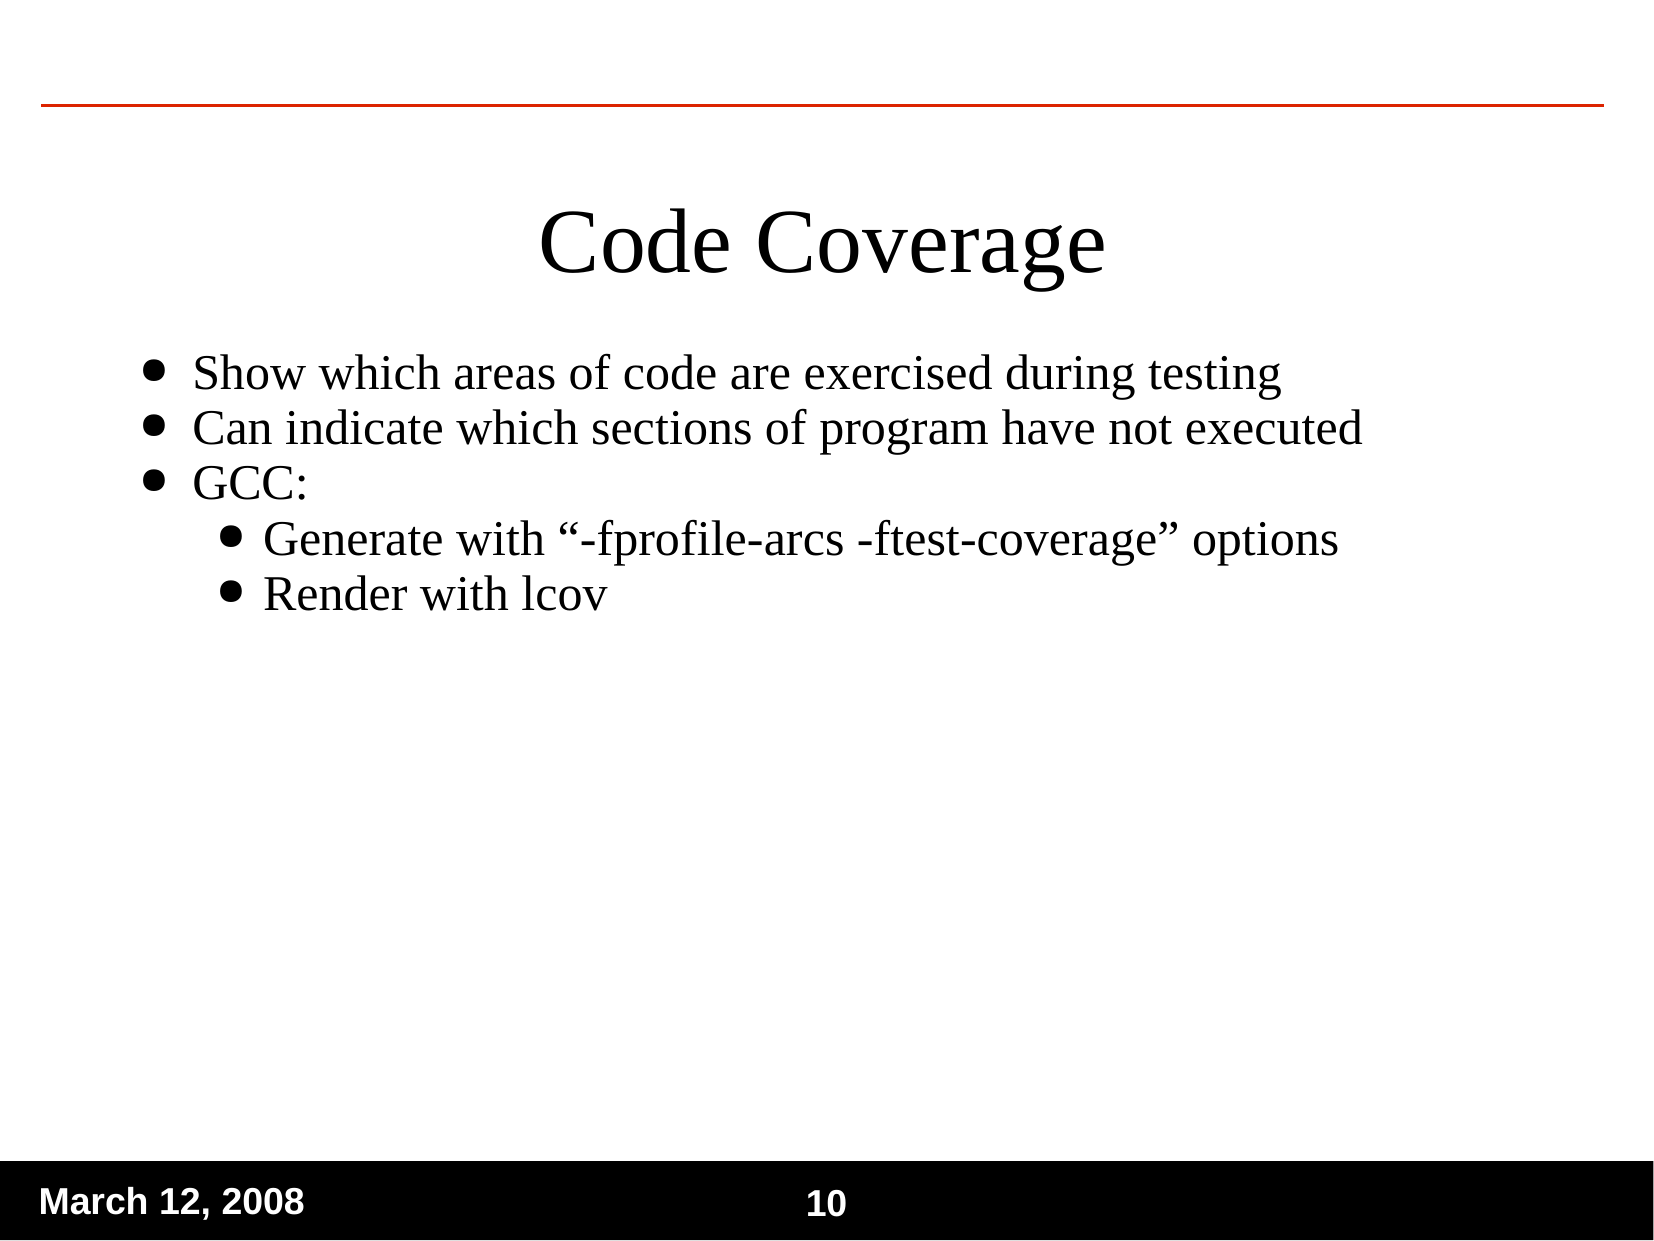

# Code Coverage
Show which areas of code are exercised during testing
Can indicate which sections of program have not executed
GCC:
Generate with “-fprofile-arcs -ftest-coverage” options
Render with lcov